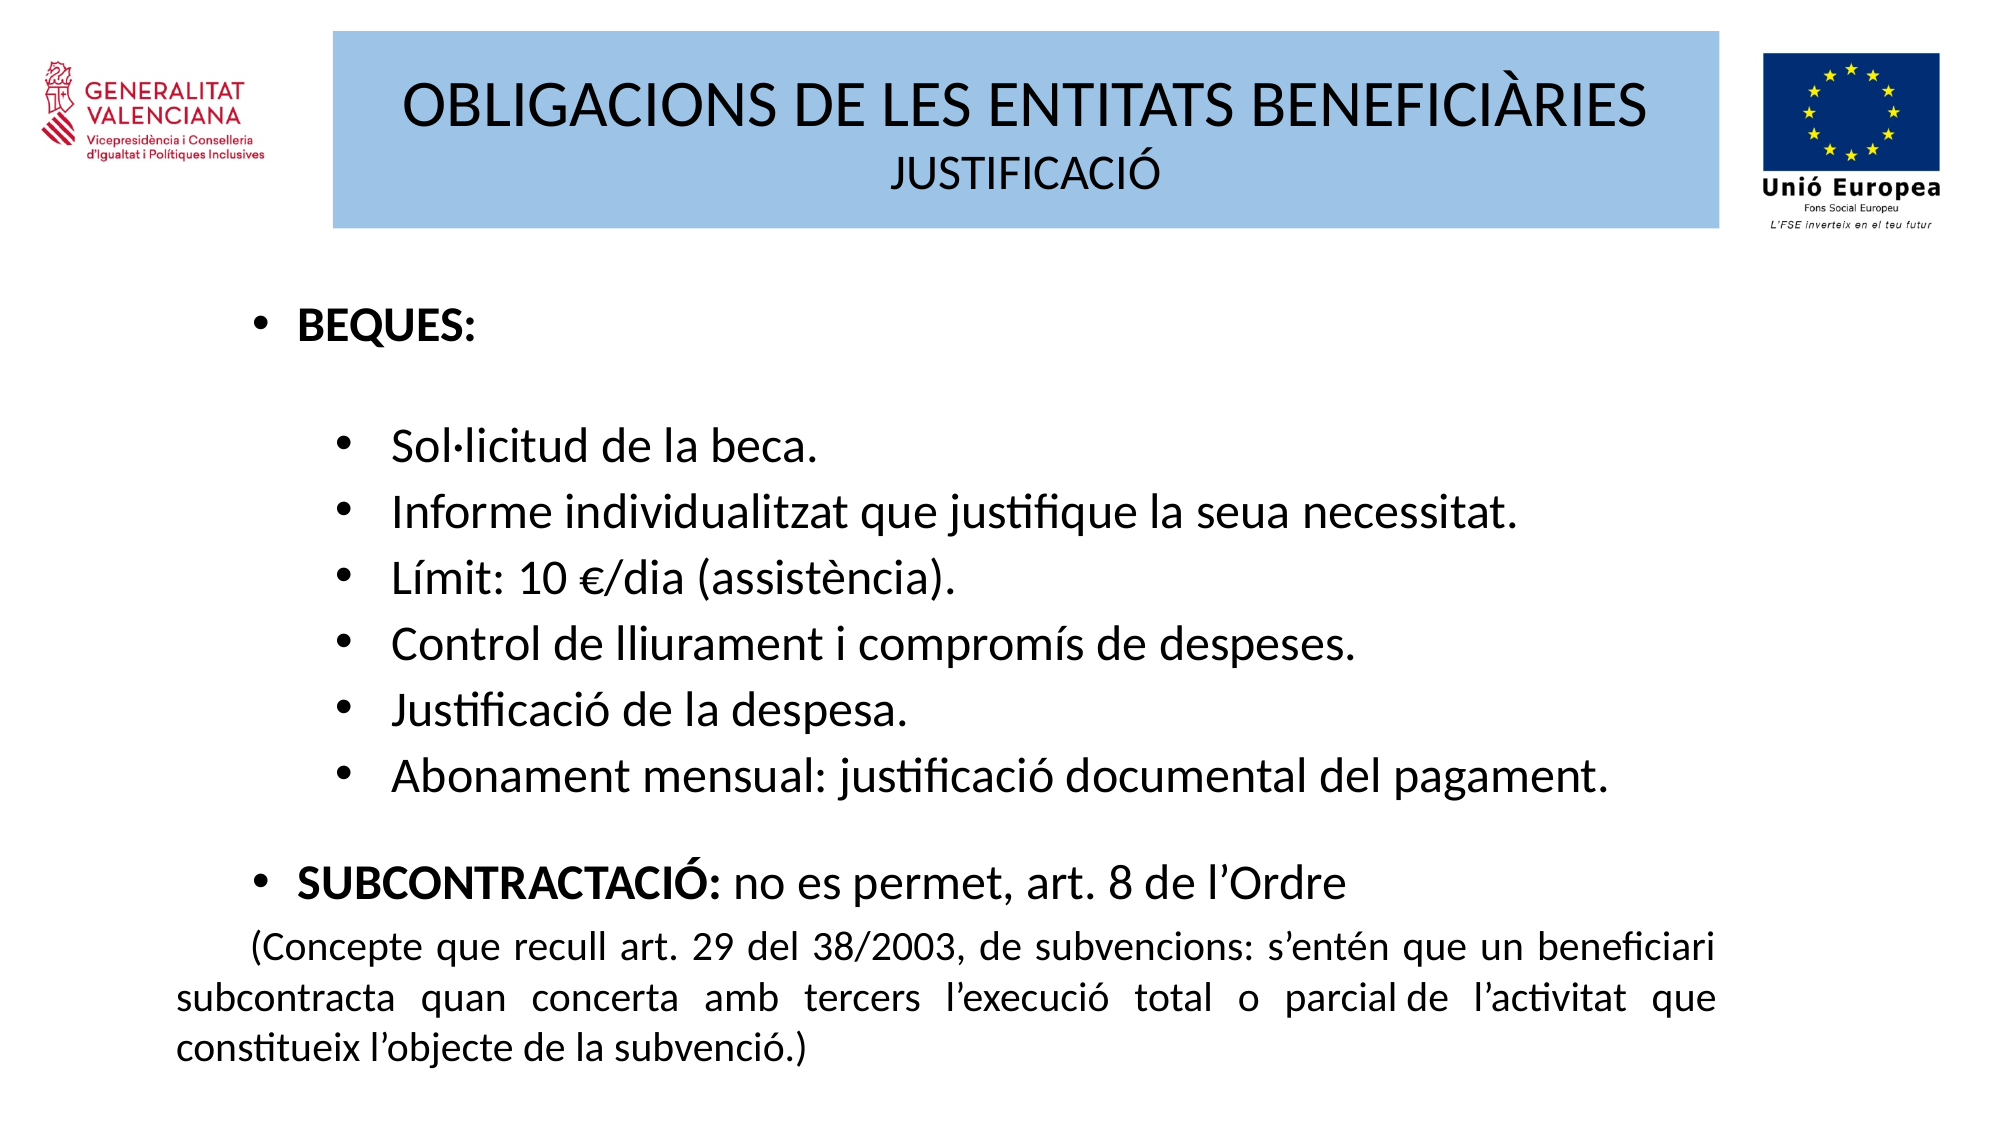

OBLIGACIONS DE LES ENTITATS BENEFICIÀRIES
JUSTIFICACIÓ
BEQUES:
Sol·licitud de la beca.
Informe individualitzat que justifique la seua necessitat.
Límit: 10 €/dia (assistència).
Control de lliurament i compromís de despeses.
Justificació de la despesa.
Abonament mensual: justificació documental del pagament.
SUBCONTRACTACIÓ: no es permet, art. 8 de l’Ordre
	(Concepte que recull art. 29 del 38/2003, de subvencions: s’entén que un beneficiari subcontracta quan concerta amb tercers l’execució total o parcial	de l’activitat que constitueix l’objecte de la subvenció.)